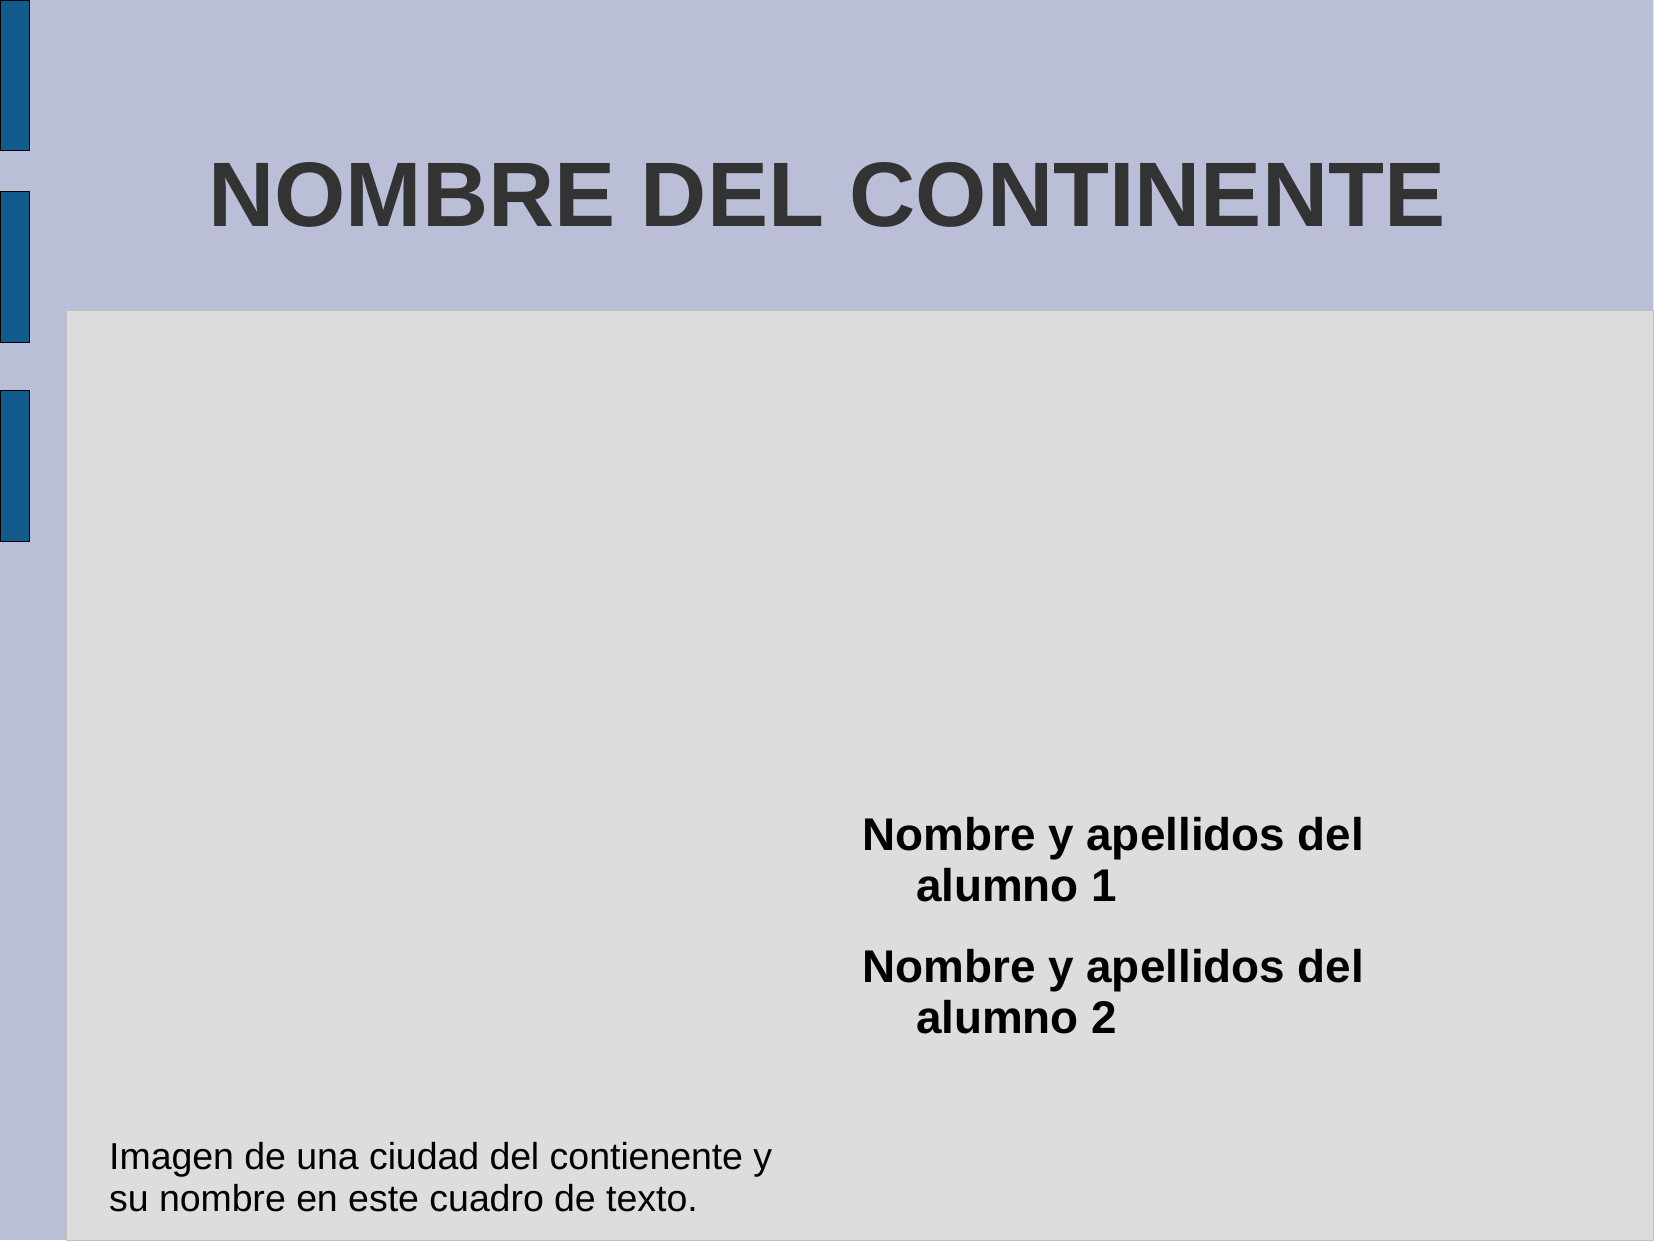

# NOMBRE DEL CONTINENTE
Nombre y apellidos del alumno 1
Nombre y apellidos del alumno 2
Imagen de una ciudad del contienente y su nombre en este cuadro de texto.